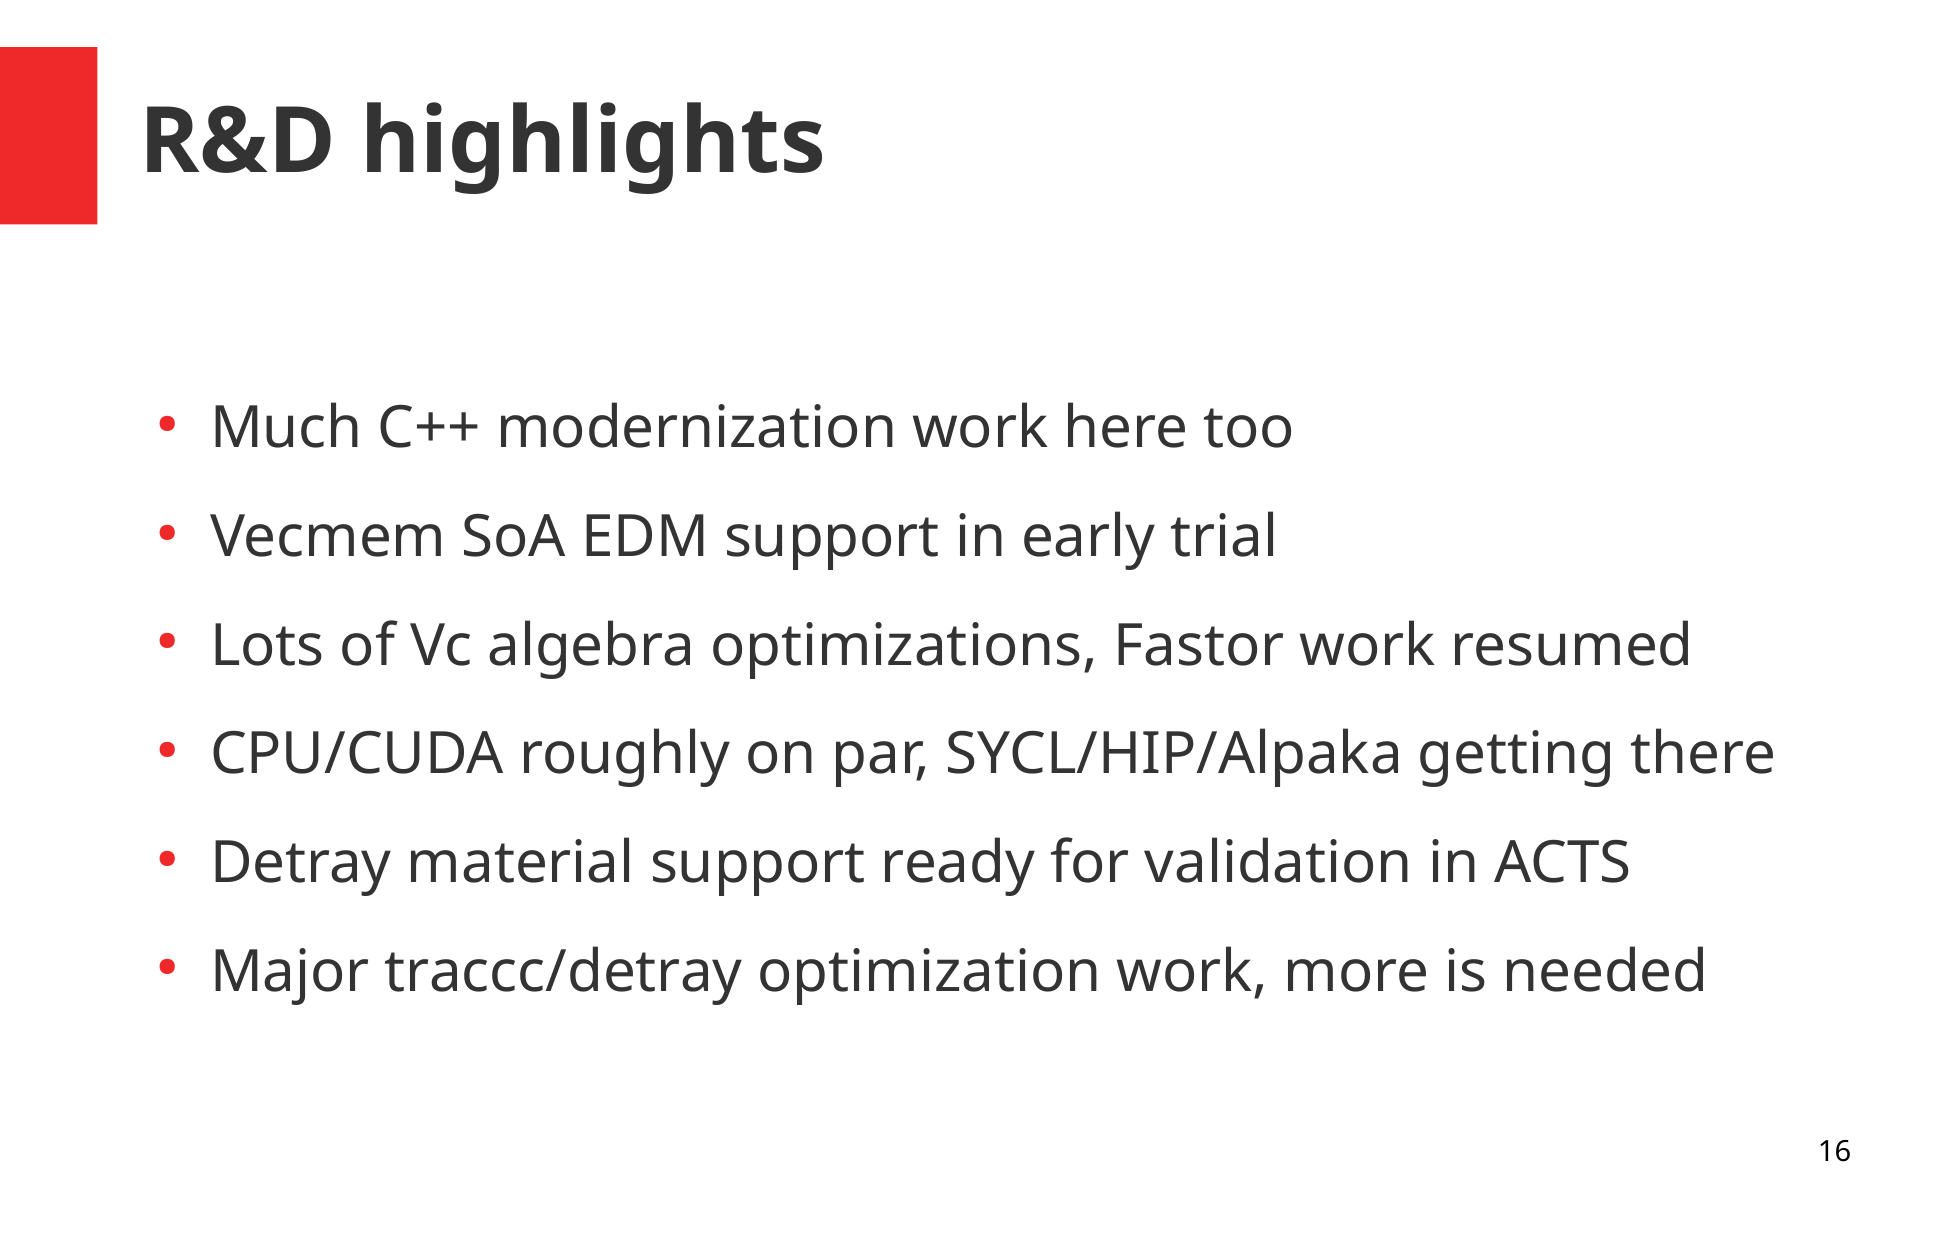

# R&D highlights
Much C++ modernization work here too
Vecmem SoA EDM support in early trial
Lots of Vc algebra optimizations, Fastor work resumed
CPU/CUDA roughly on par, SYCL/HIP/Alpaka getting there
Detray material support ready for validation in ACTS
Major traccc/detray optimization work, more is needed
16